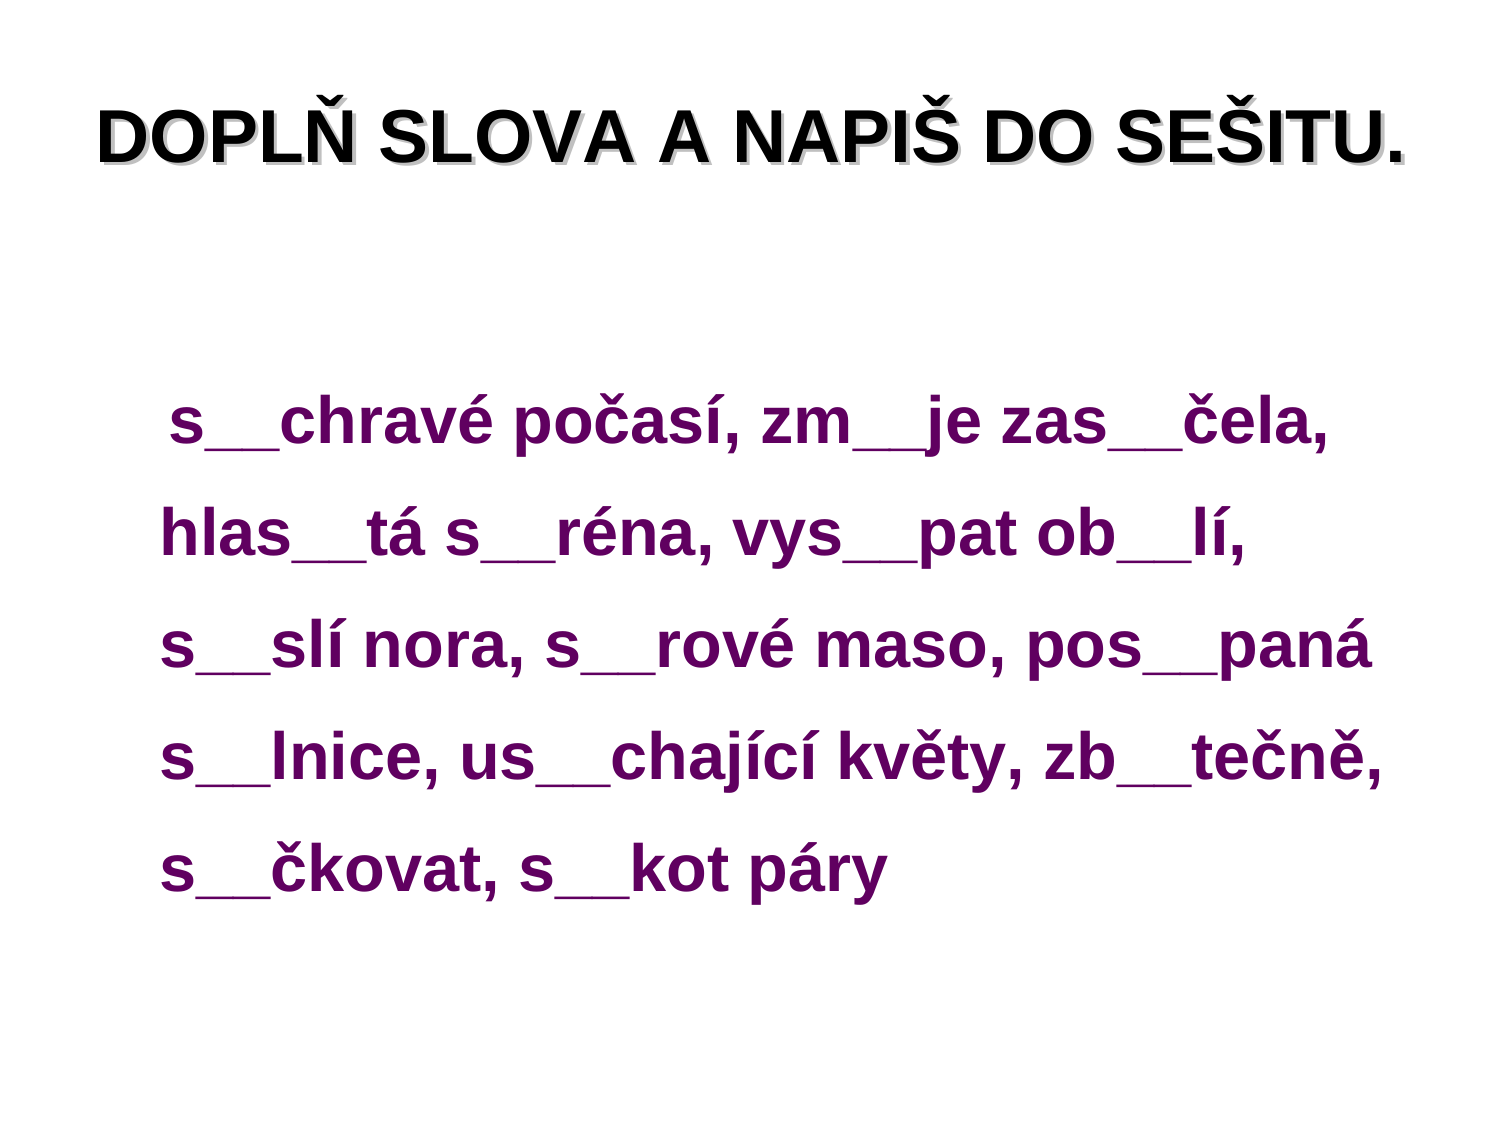

# DOPLŇ SLOVA A NAPIŠ DO SEŠITU.
 s__chravé počasí, zm__je zas__čela, hlas__tá s__réna, vys__pat ob__lí, s__slí nora, s__rové maso, pos__paná s__lnice, us__chající květy, zb__tečně, s__čkovat, s__kot páry